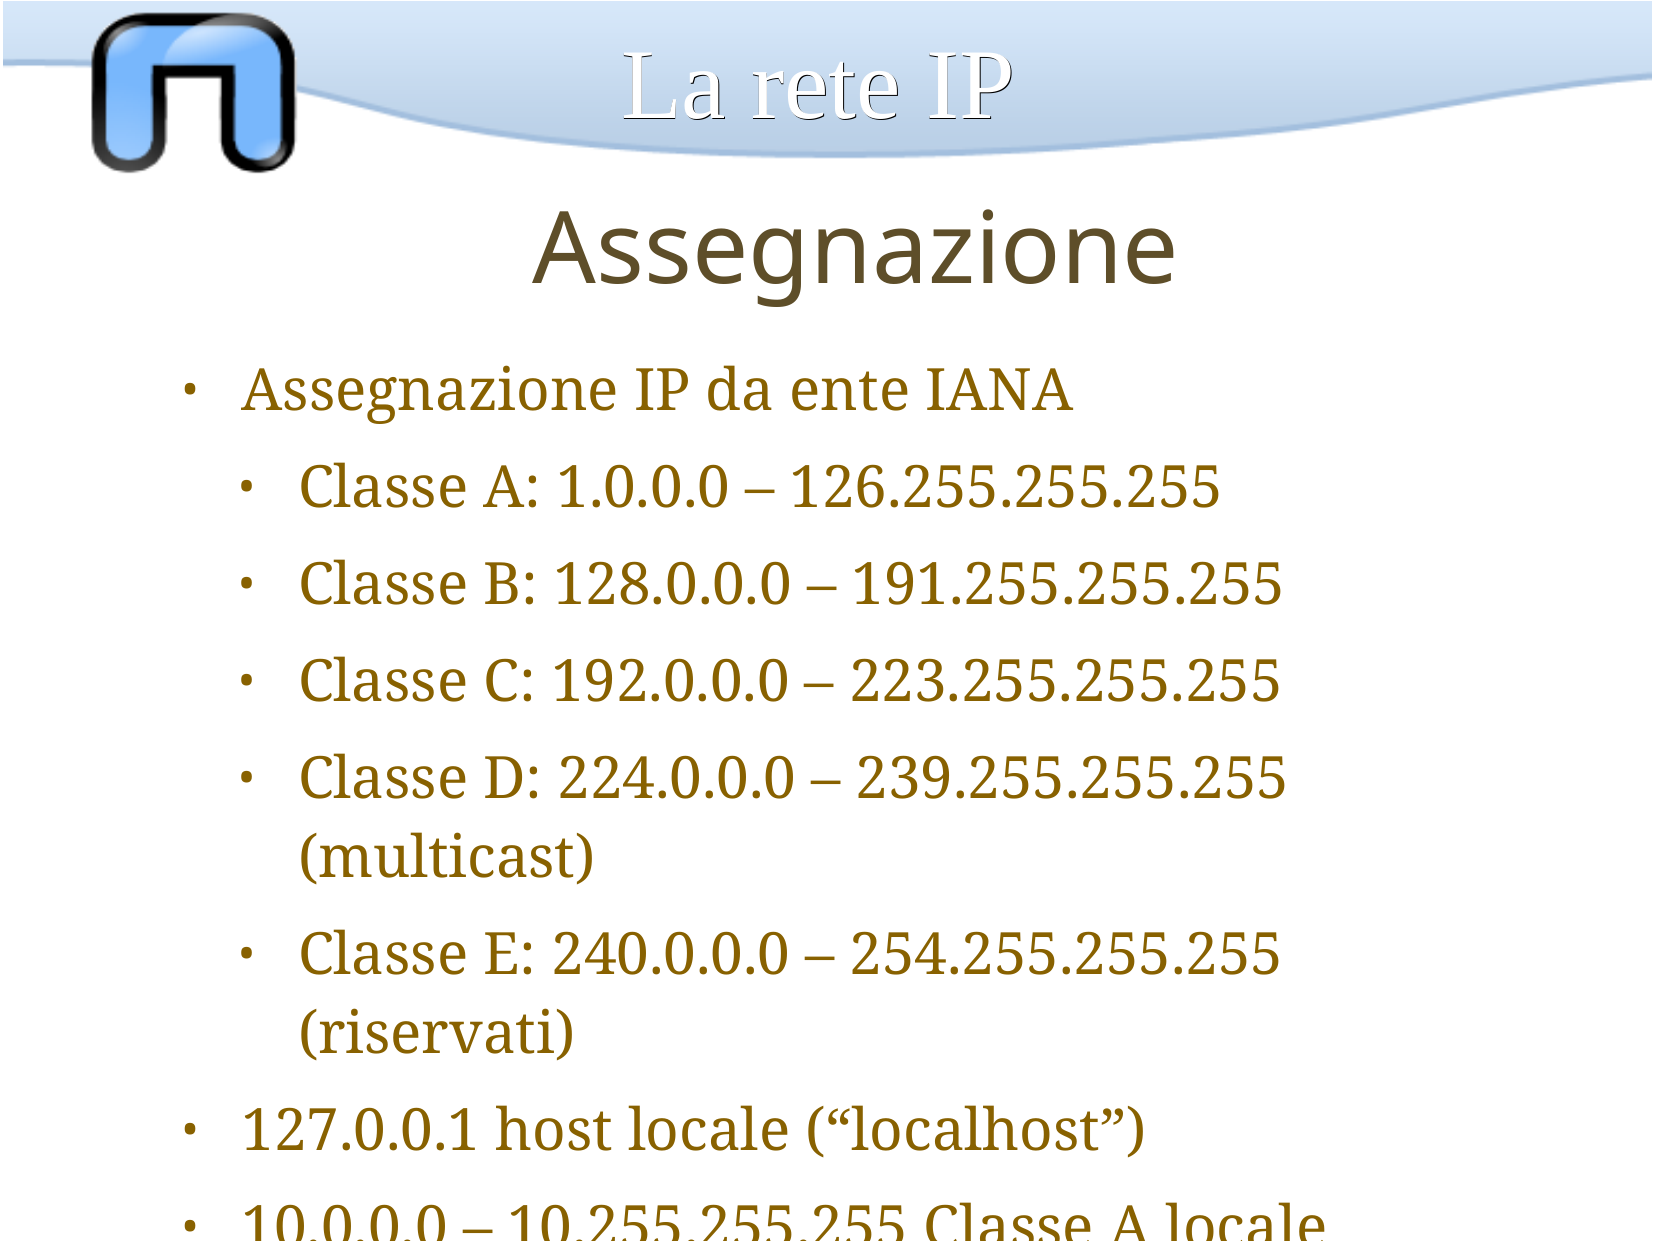

La rete IP
Assegnazione
# Assegnazione IP da ente IANA
Classe A: 1.0.0.0 – 126.255.255.255
Classe B: 128.0.0.0 – 191.255.255.255
Classe C: 192.0.0.0 – 223.255.255.255
Classe D: 224.0.0.0 – 239.255.255.255 (multicast)
Classe E: 240.0.0.0 – 254.255.255.255 (riservati)
127.0.0.1 host locale (“localhost”)
10.0.0.0 – 10.255.255.255 Classe A locale
172.16.0.0 – 172.31.255.255 Classe B locale
192.168.0.0 – 192.168.255.255 Classe C locale